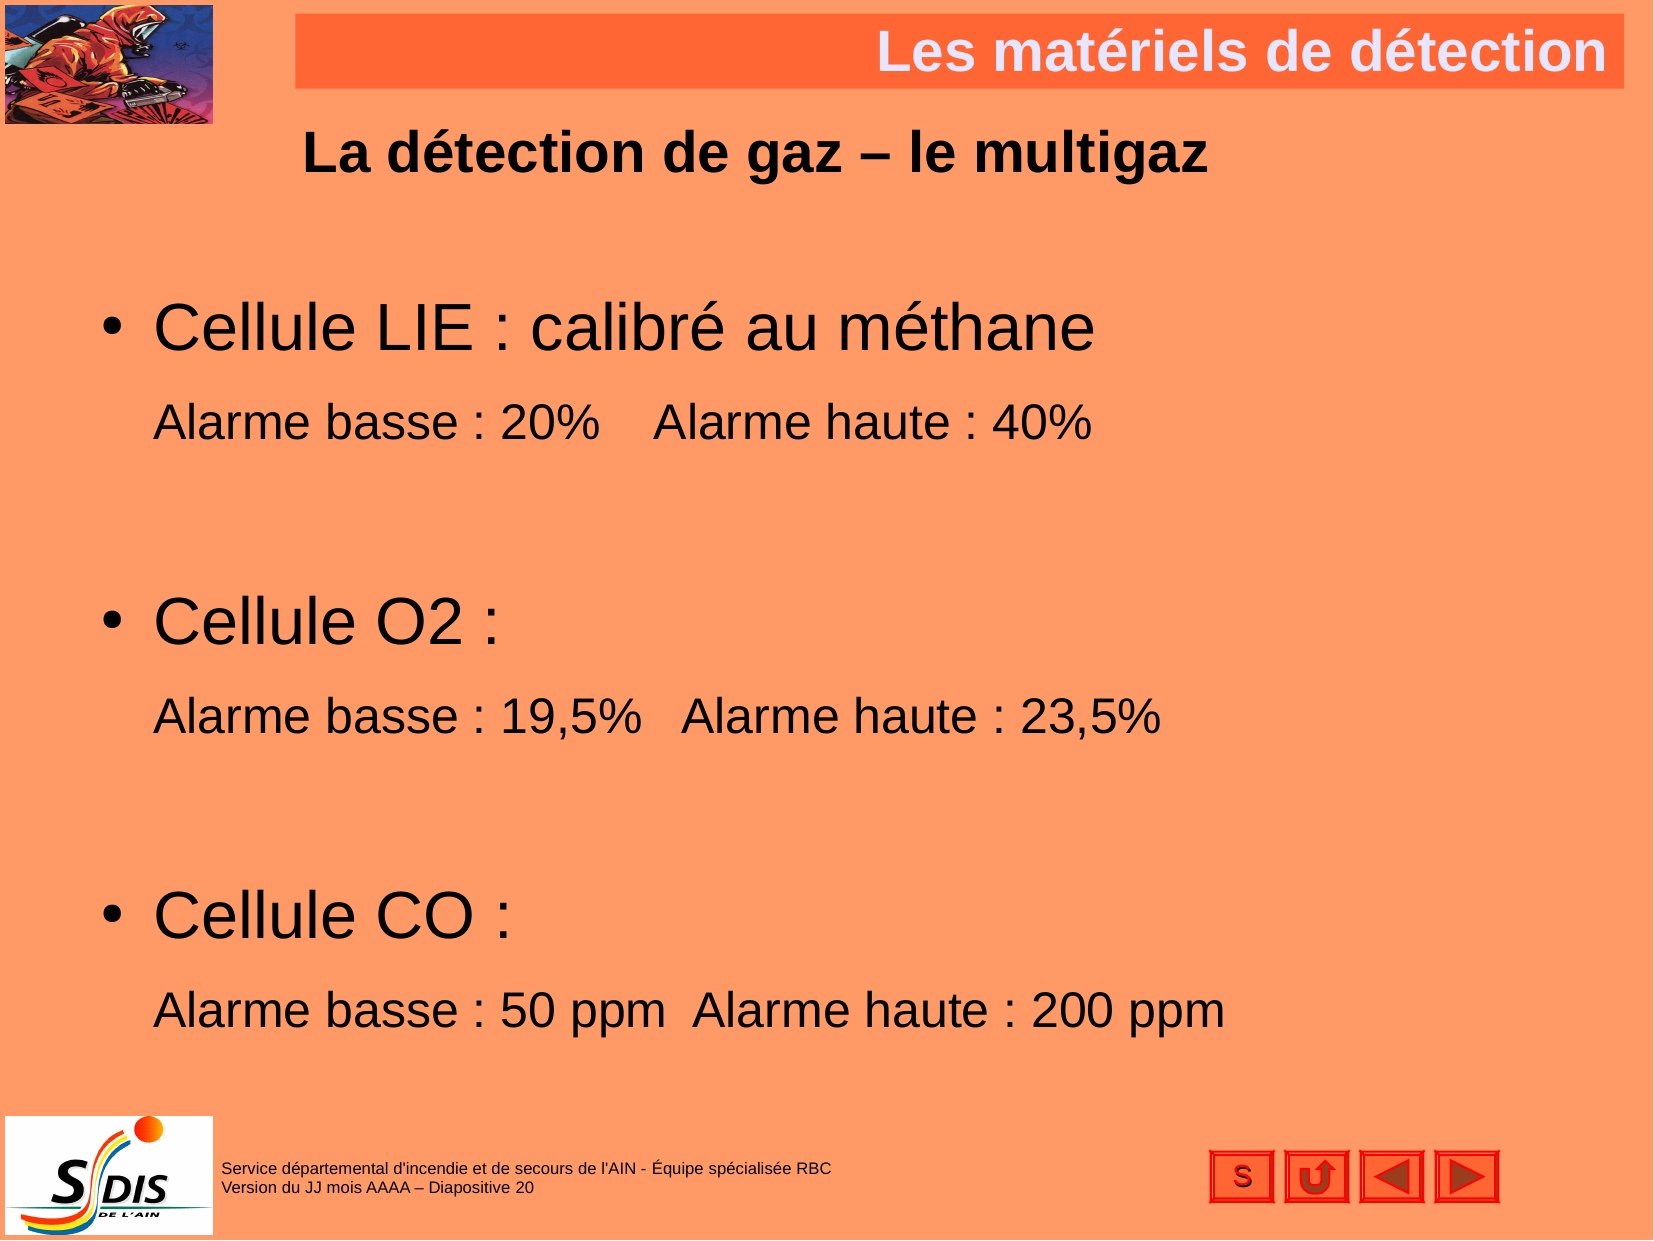

Les matériels de détection
La détection de gaz – le multigaz
# Cellule LIE : calibré au méthane
Alarme basse : 20% Alarme haute : 40%
Cellule O2 :
Alarme basse : 19,5% Alarme haute : 23,5%
Cellule CO :
Alarme basse : 50 ppm Alarme haute : 200 ppm